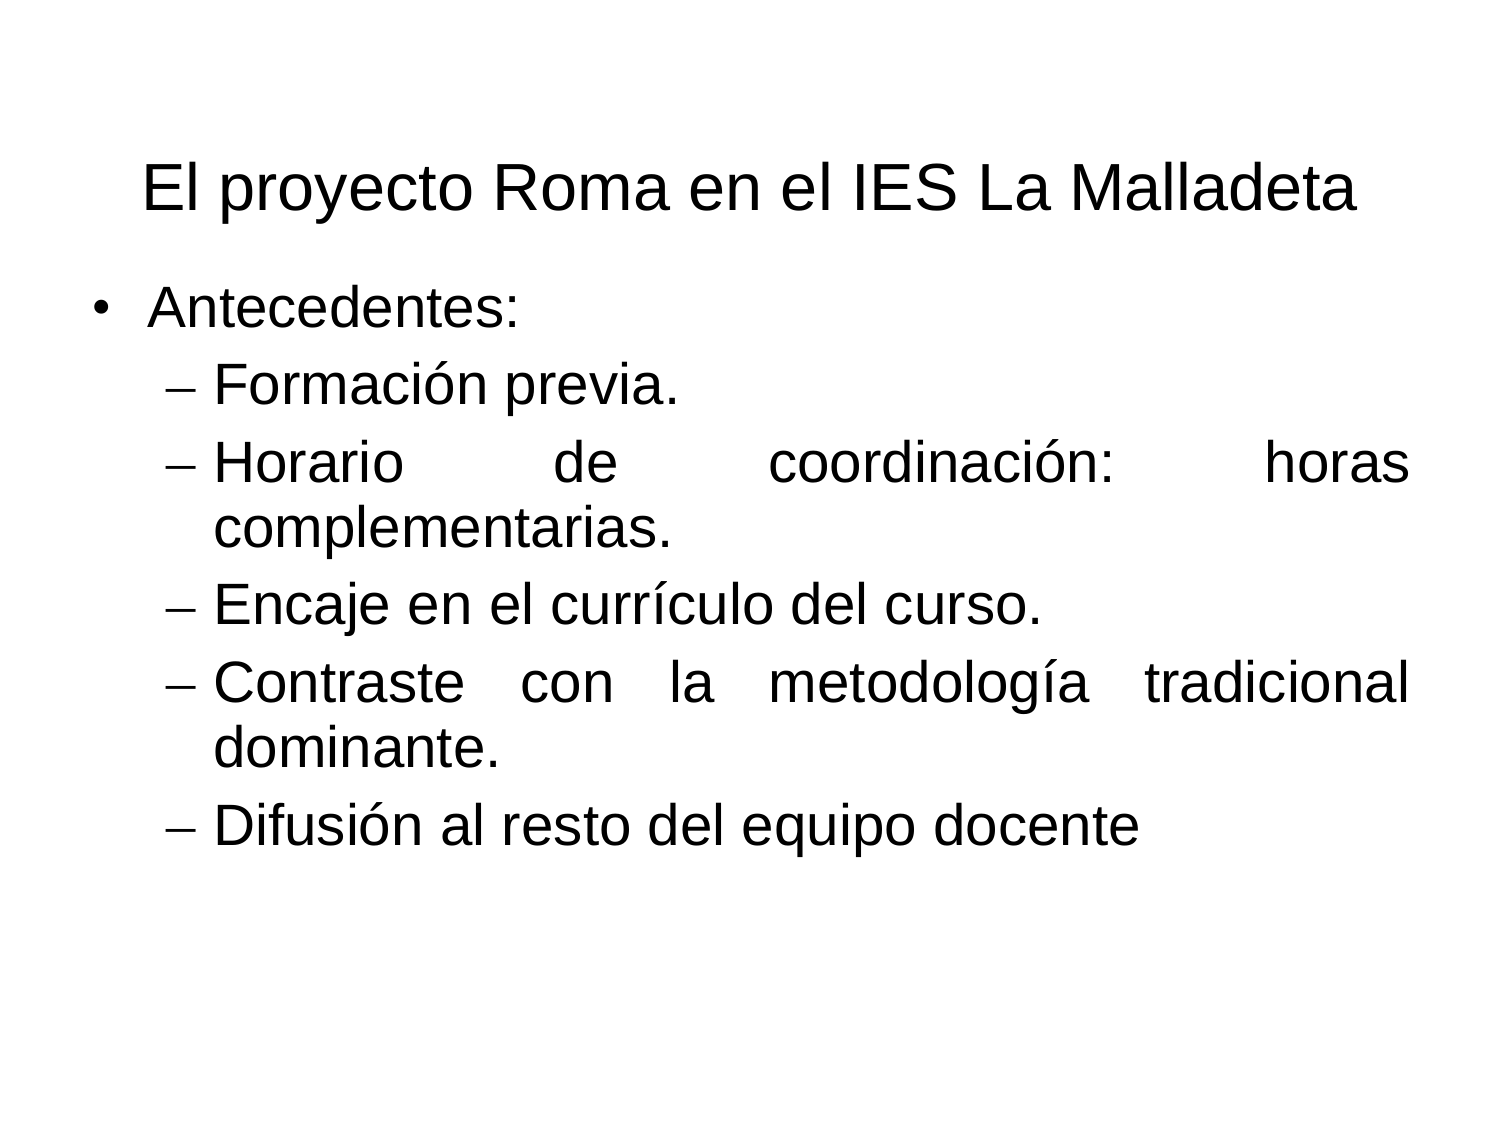

# El proyecto Roma en el IES La Malladeta
Antecedentes:
Formación previa.
Horario de coordinación: horas complementarias.
Encaje en el currículo del curso.
Contraste con la metodología tradicional dominante.
Difusión al resto del equipo docente